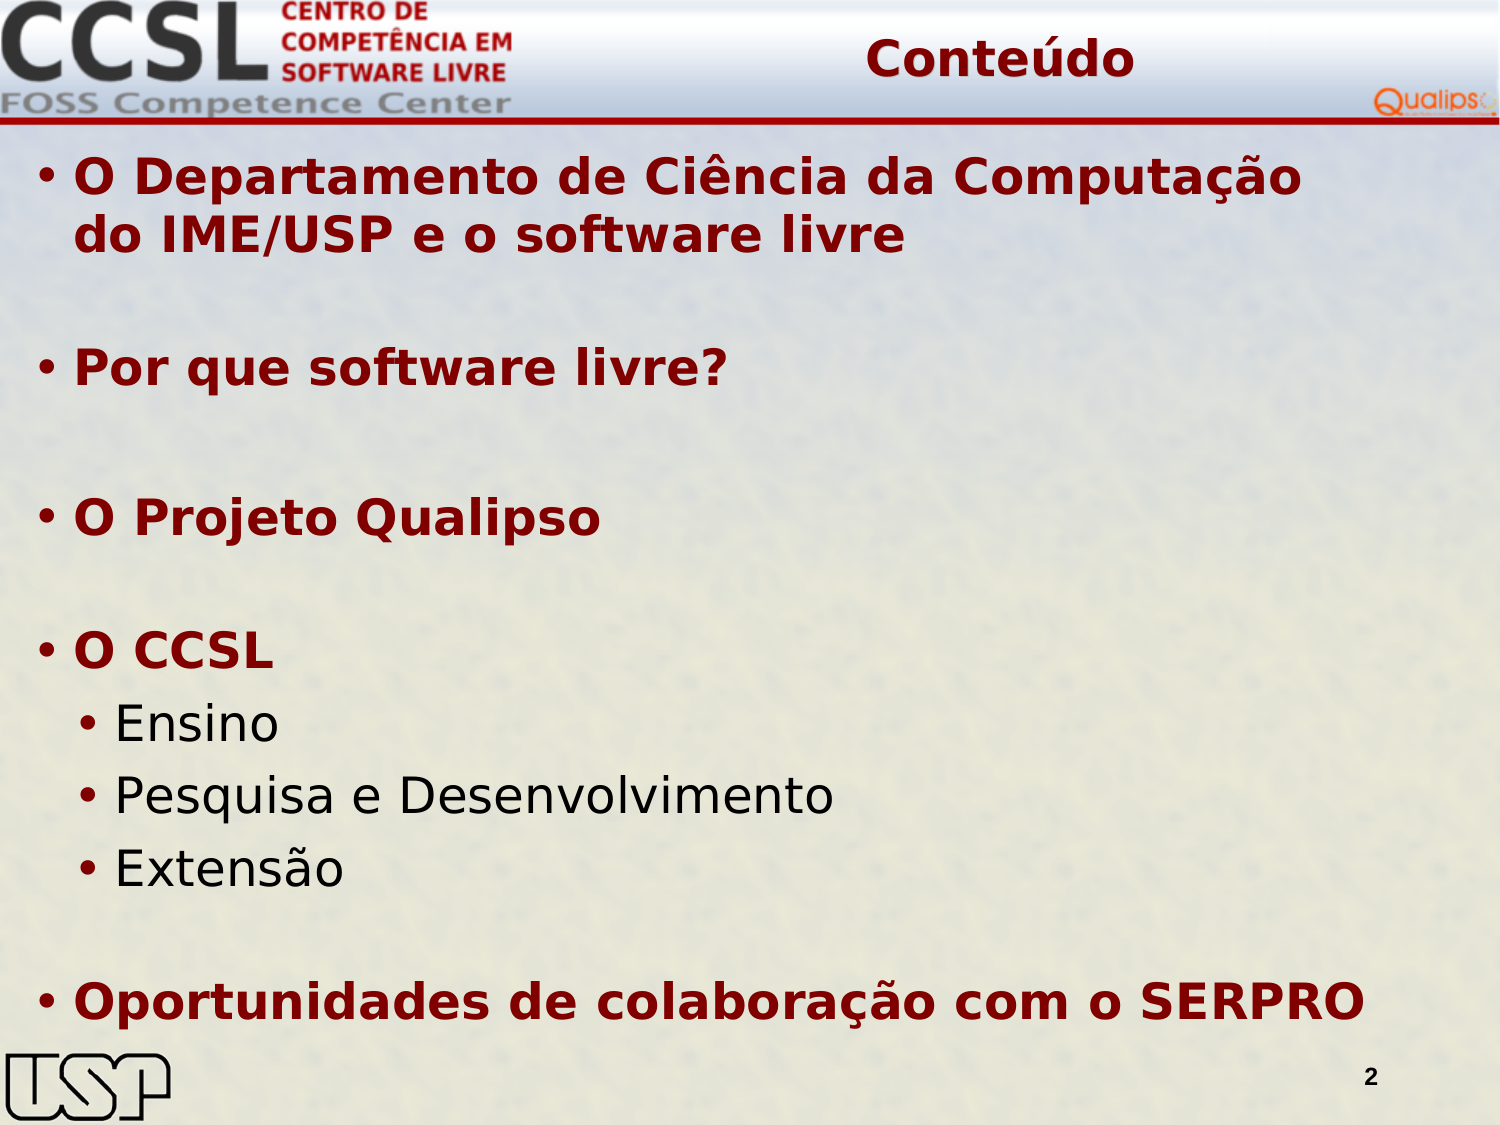

# Conteúdo
O Departamento de Ciência da Computação
do IME/USP e o software livre
Por que software livre?
O Projeto Qualipso
O CCSL
Ensino
Pesquisa e Desenvolvimento
Extensão
Oportunidades de colaboração com o SERPRO